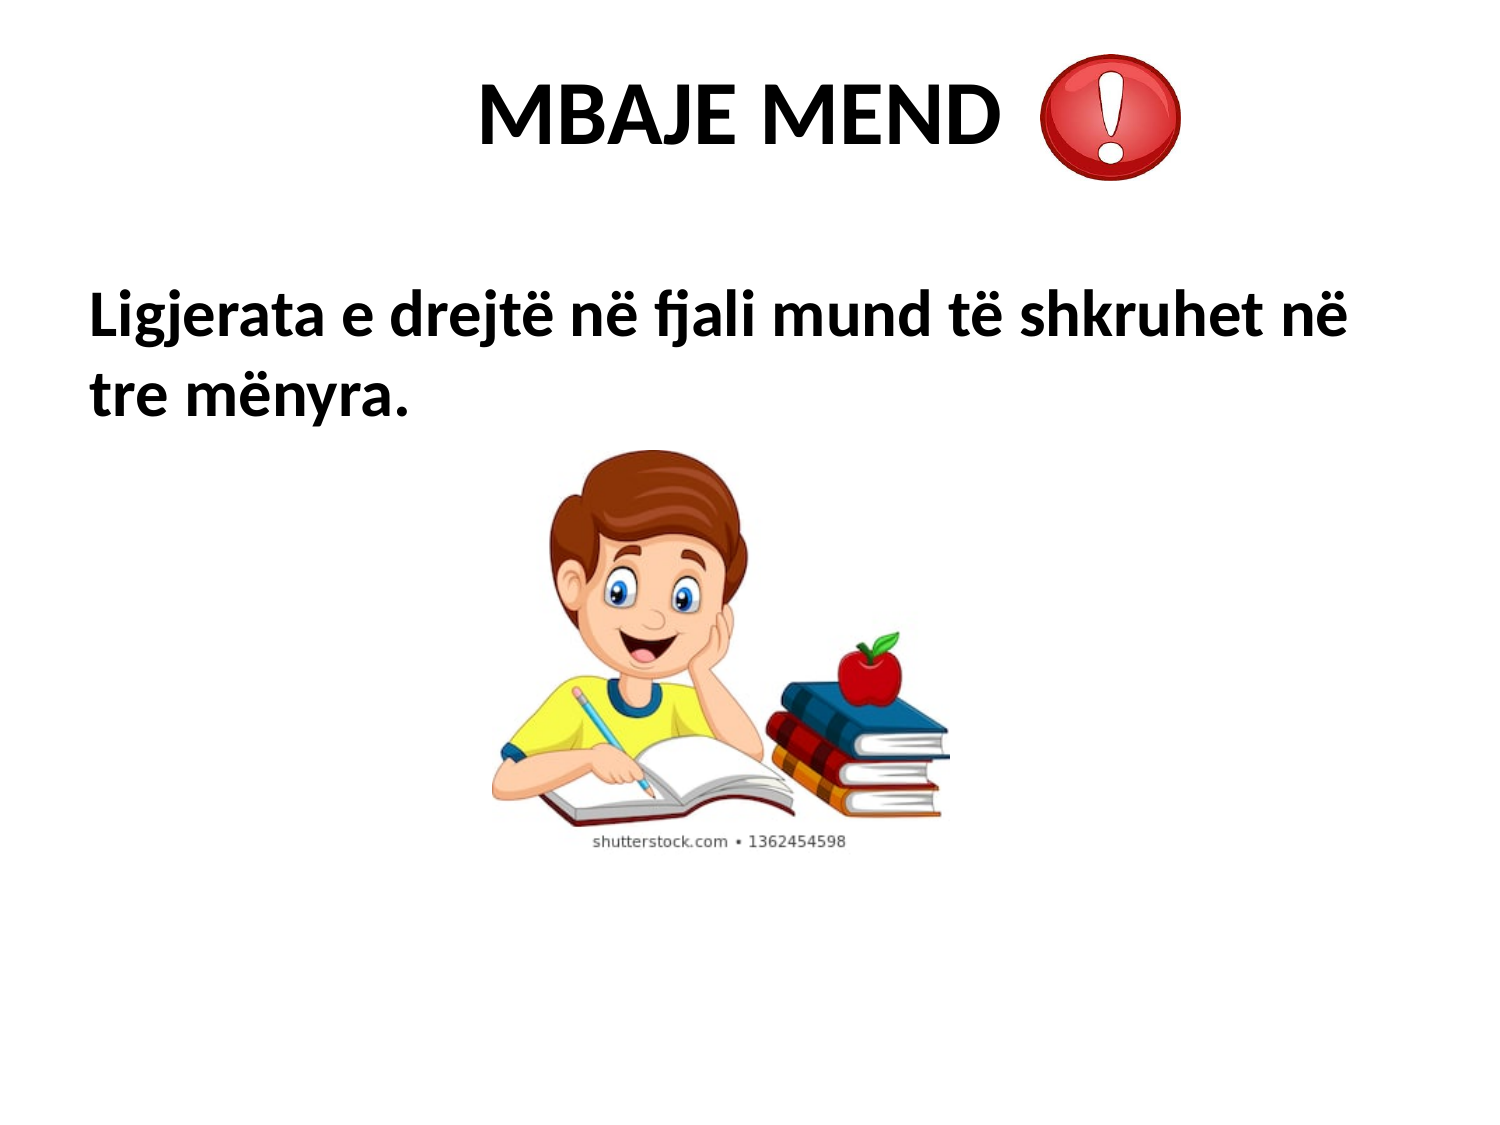

# MBAJE MEND
Ligjerata e drejtë në fjali mund të shkruhet në tre mënyra.